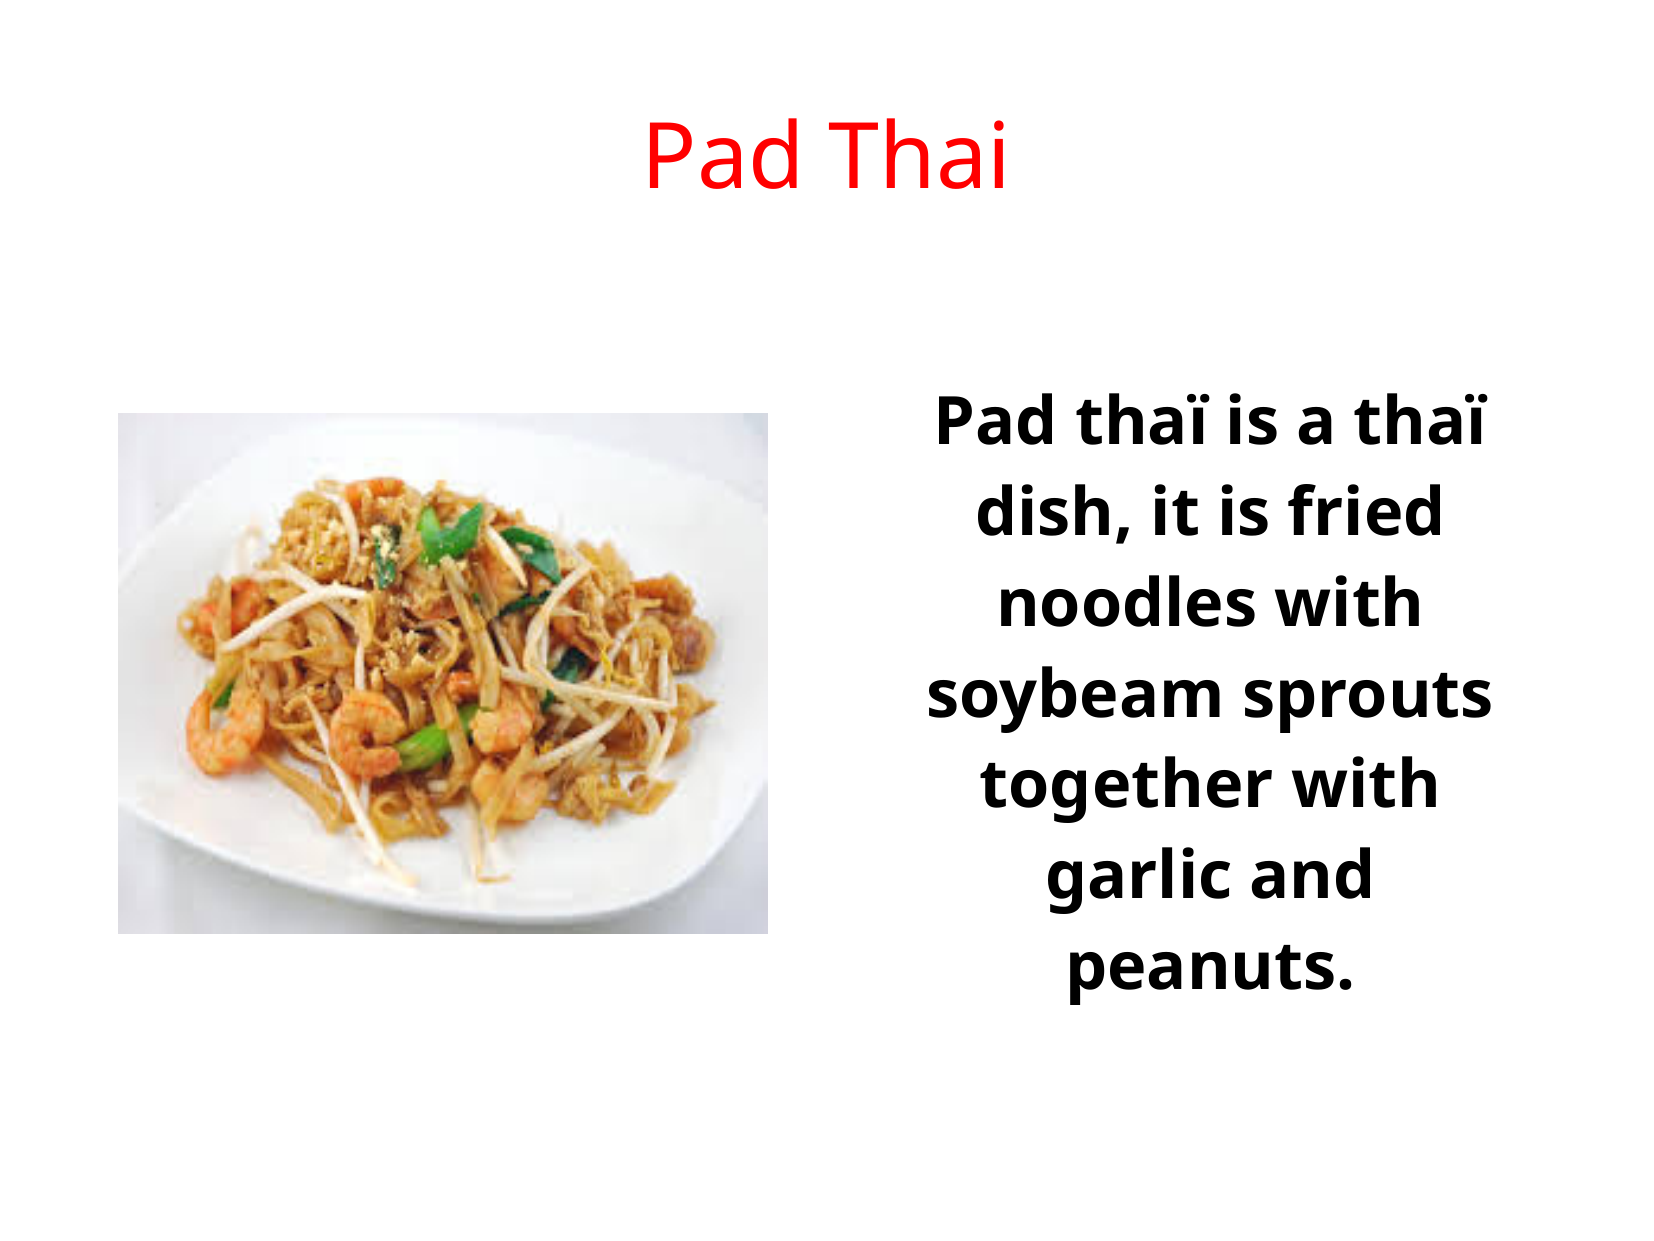

# Pad Thai
Pad thaï is a thaï dish, it is fried noodles with soybeam sprouts together with garlic and peanuts.